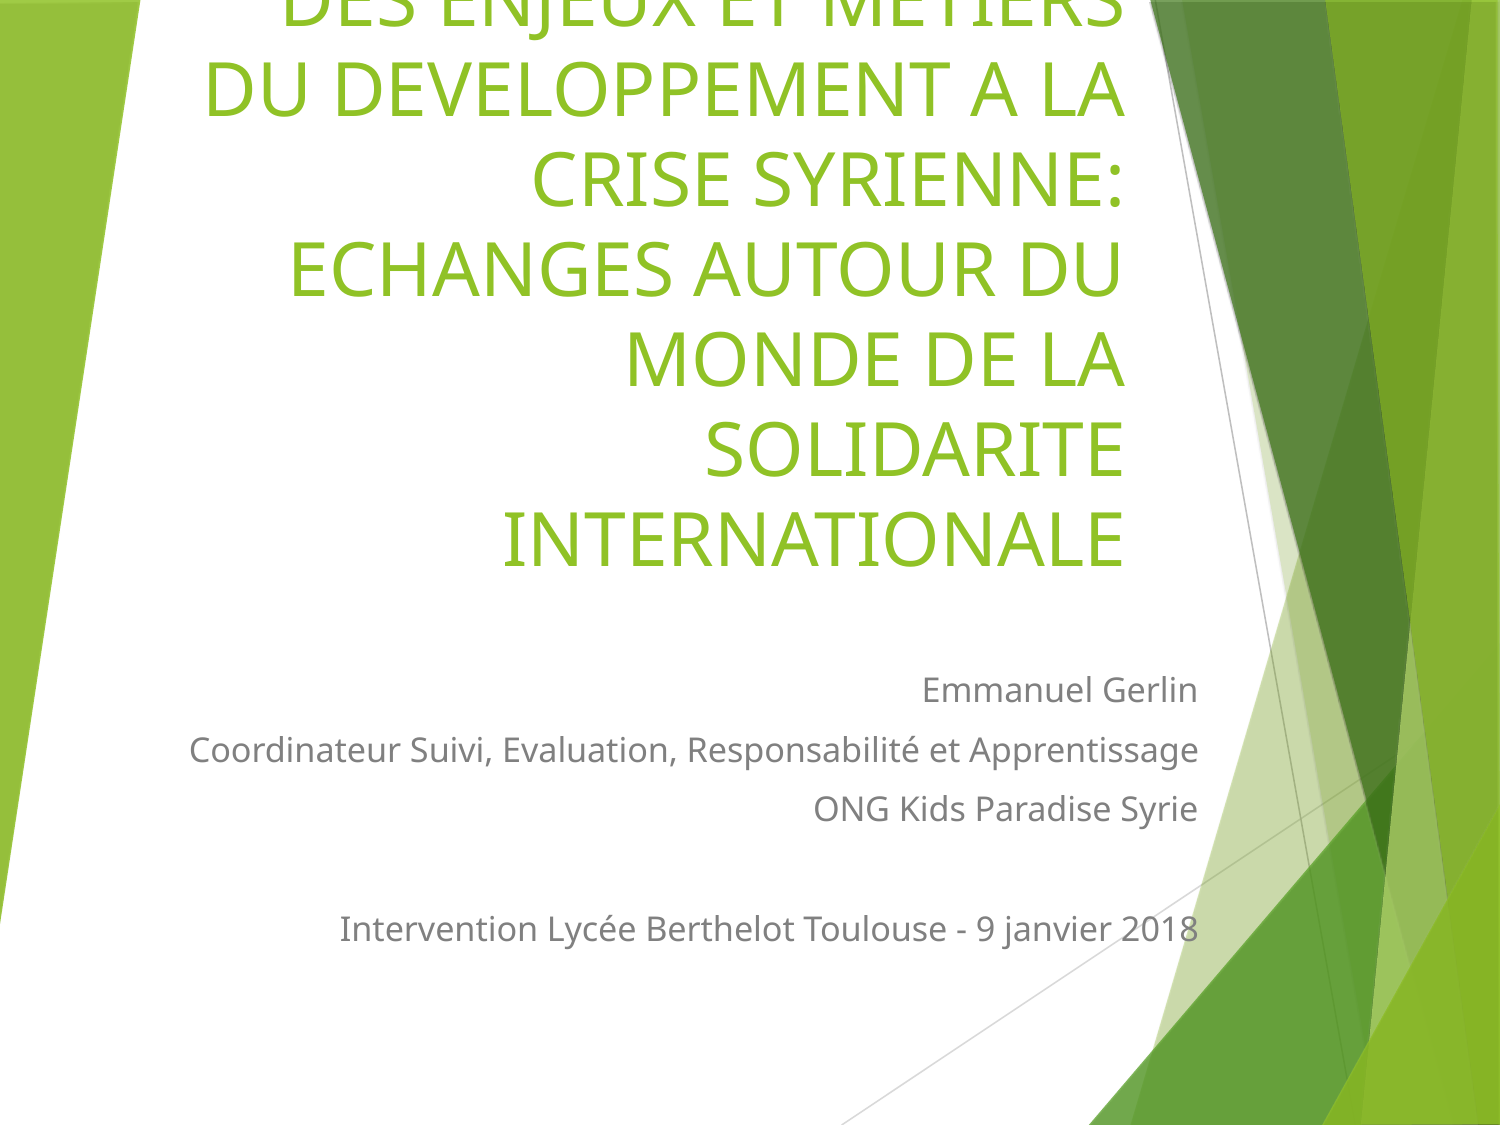

# DES ENJEUX ET METIERS DU DEVELOPPEMENT A LA CRISE SYRIENNE: ECHANGES AUTOUR DU MONDE DE LA SOLIDARITE INTERNATIONALE
Emmanuel Gerlin
Coordinateur Suivi, Evaluation, Responsabilité et Apprentissage
ONG Kids Paradise Syrie
Intervention Lycée Berthelot Toulouse - 9 janvier 2018